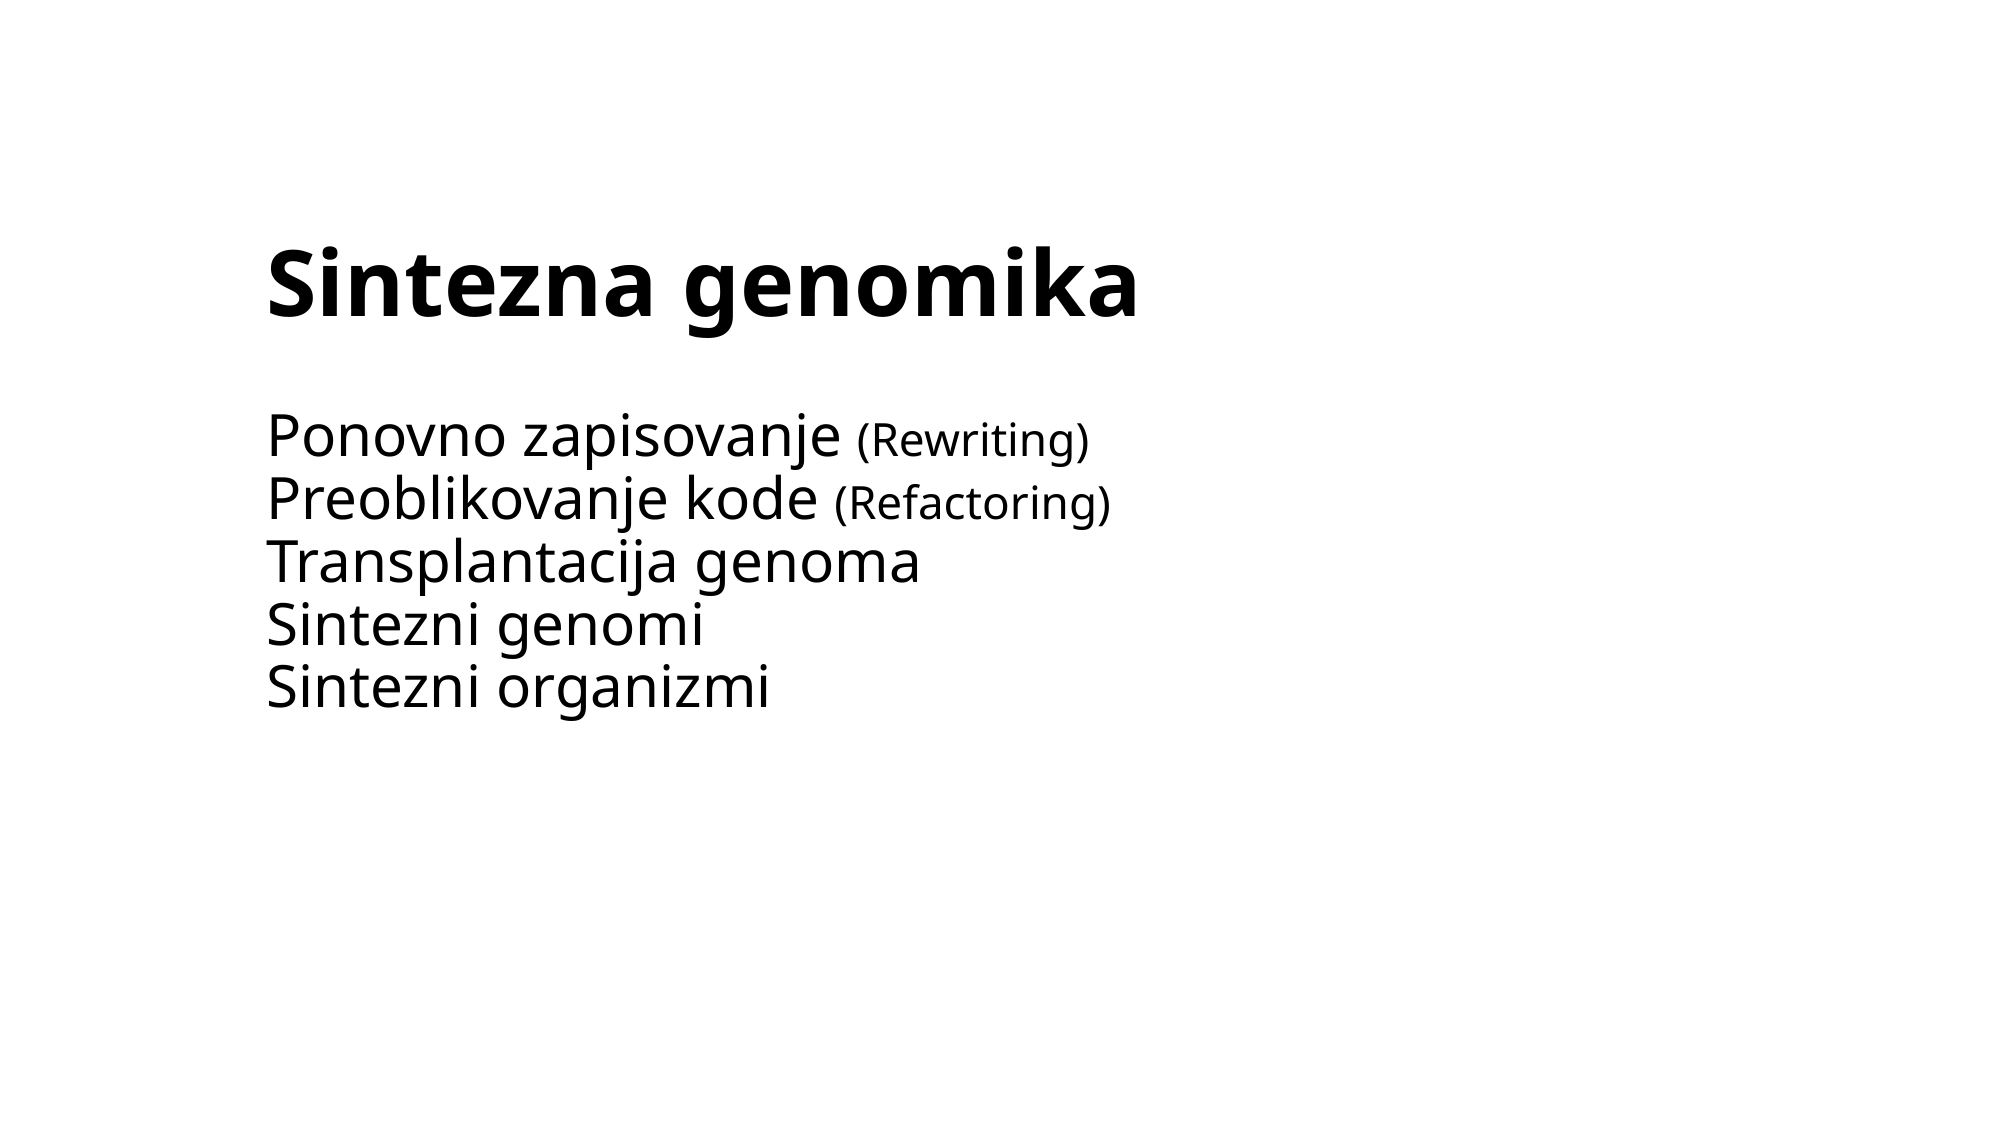

# Sintezna genomika Ponovno zapisovanje (Rewriting) Preoblikovanje kode (Refactoring) Transplantacija genoma Sintezni genomi Sintezni organizmi